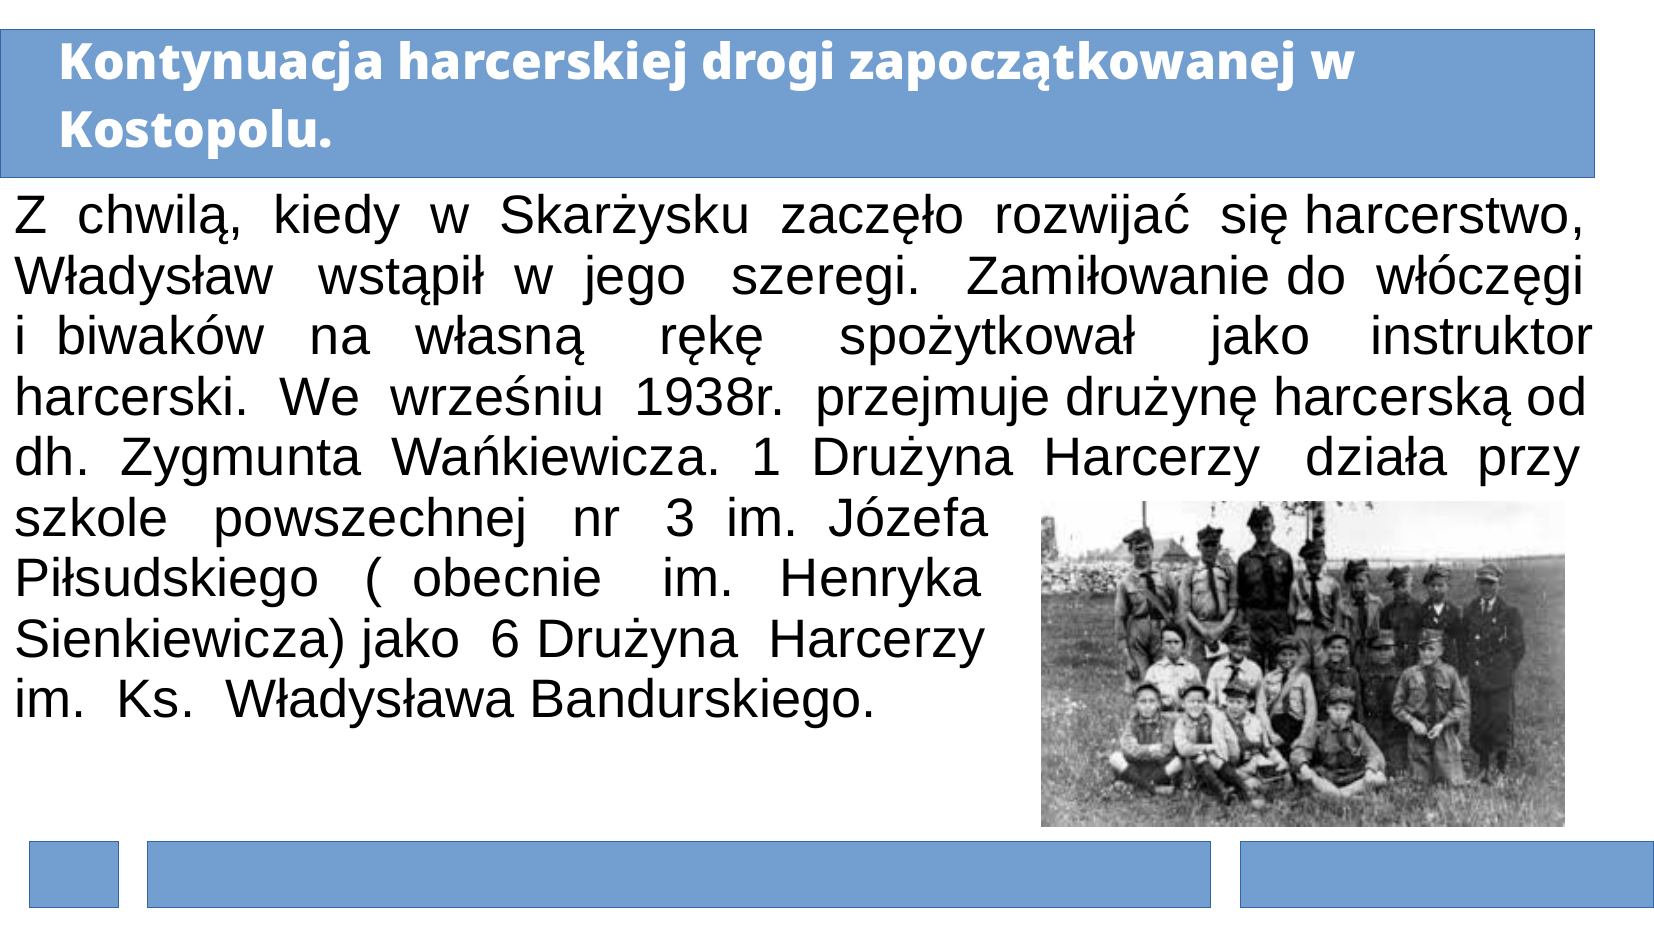

# Kontynuacja harcerskiej drogi zapoczątkowanej w Kostopolu.
Z chwilą, kiedy w Skarżysku zaczęło rozwijać się harcerstwo, Władysław wstąpił w jego szeregi. Zamiłowanie do włóczęgi i biwaków na własną rękę spożytkował jako instruktor harcerski. We wrześniu 1938r. przejmuje drużynę harcerską od dh. Zygmunta Wańkiewicza. 1 Drużyna Harcerzy działa przy szkole powszechnej nr 3 im. Józefa Piłsudskiego ( obecnie im. Henryka Sienkiewicza) jako 6 Drużyna Harcerzy im. Ks. Władysława Bandurskiego.